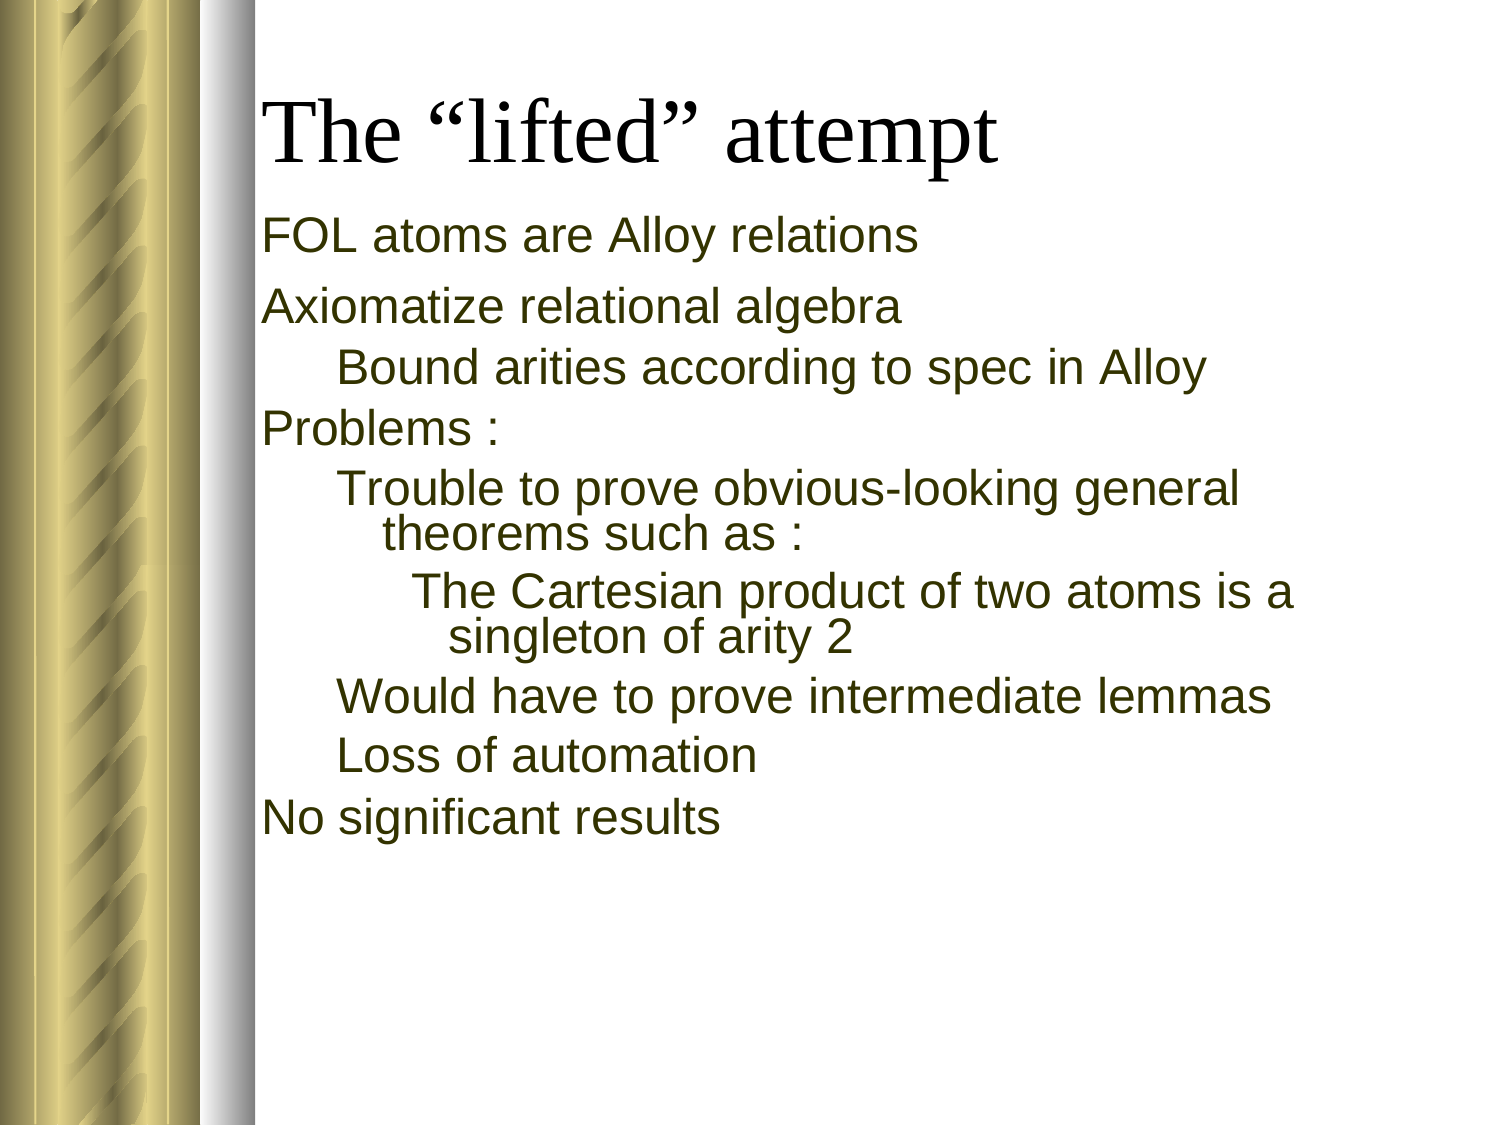

# The “lifted” attempt
FOL atoms are Alloy relations
Axiomatize relational algebra
Bound arities according to spec in Alloy
Problems :
Trouble to prove obvious-looking general theorems such as :
The Cartesian product of two atoms is a singleton of arity 2
Would have to prove intermediate lemmas
Loss of automation
No significant results